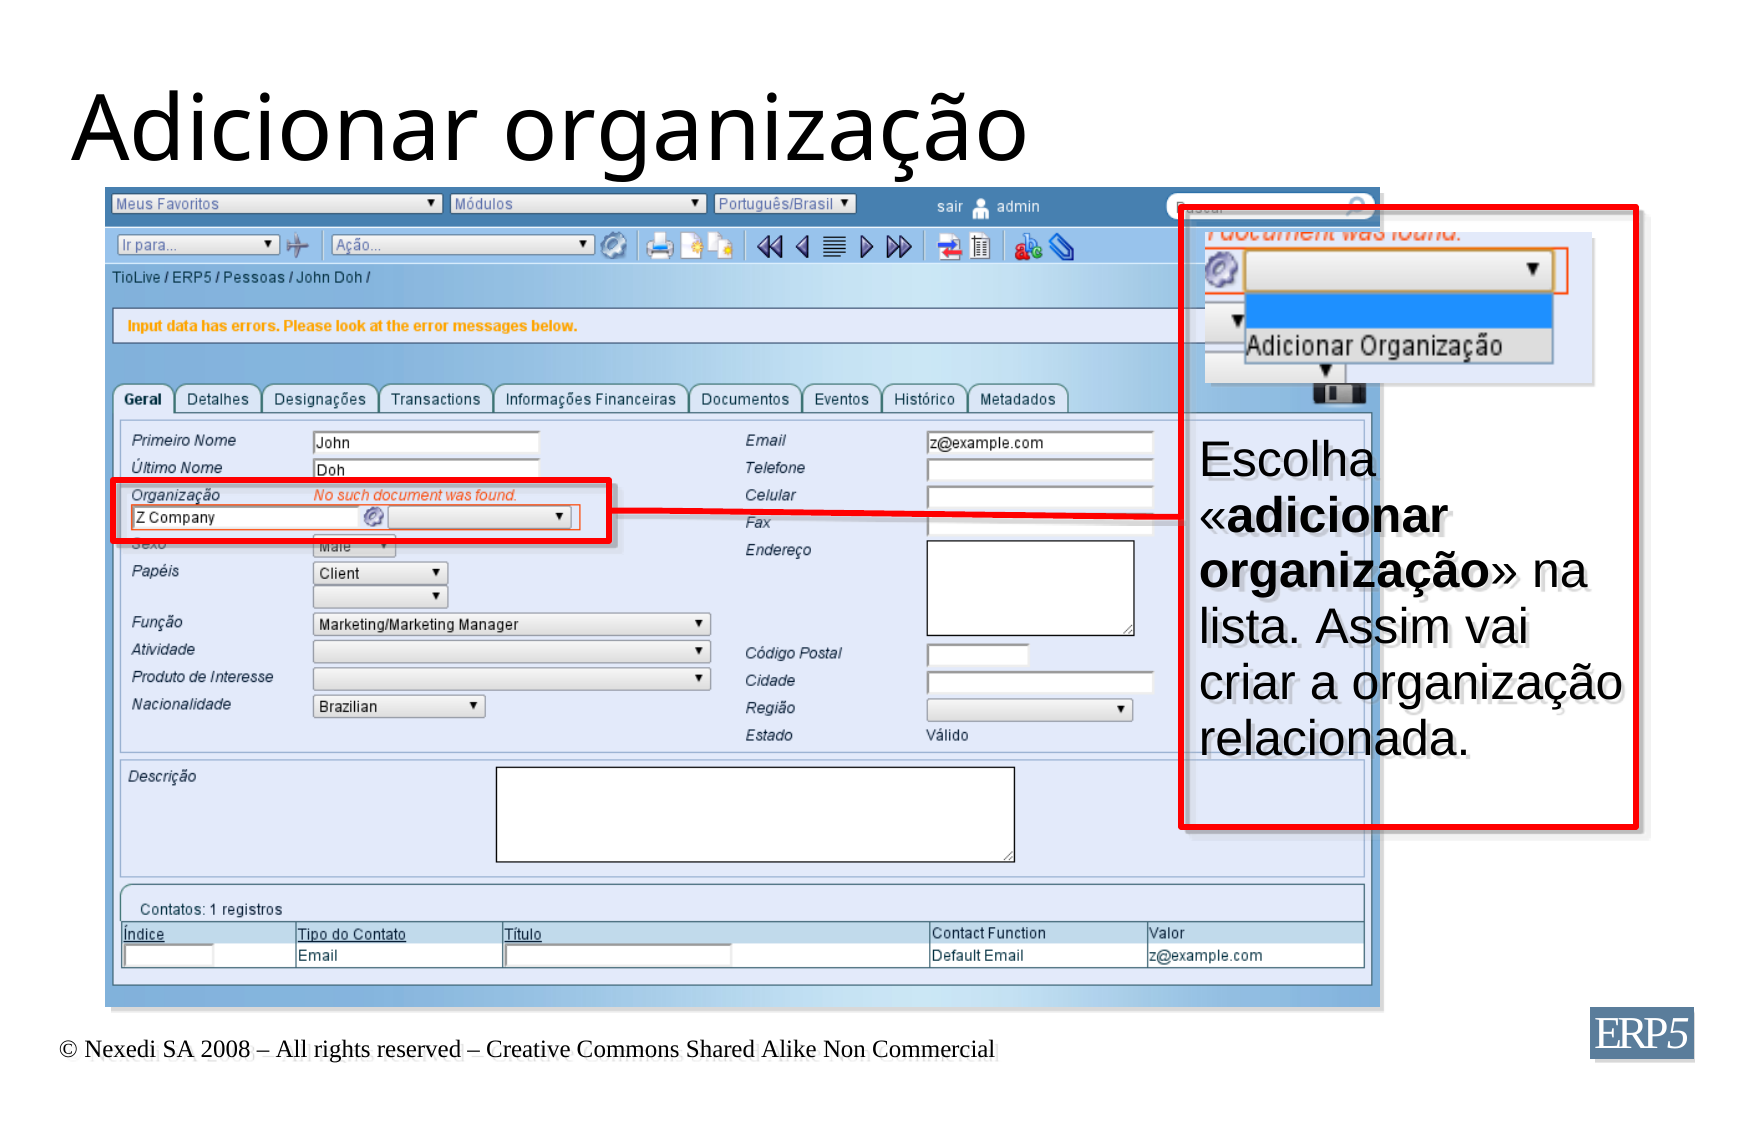

# Adicionar organização
Escolha «adicionar organização» na lista. Assim vai criar a organização relacionada.